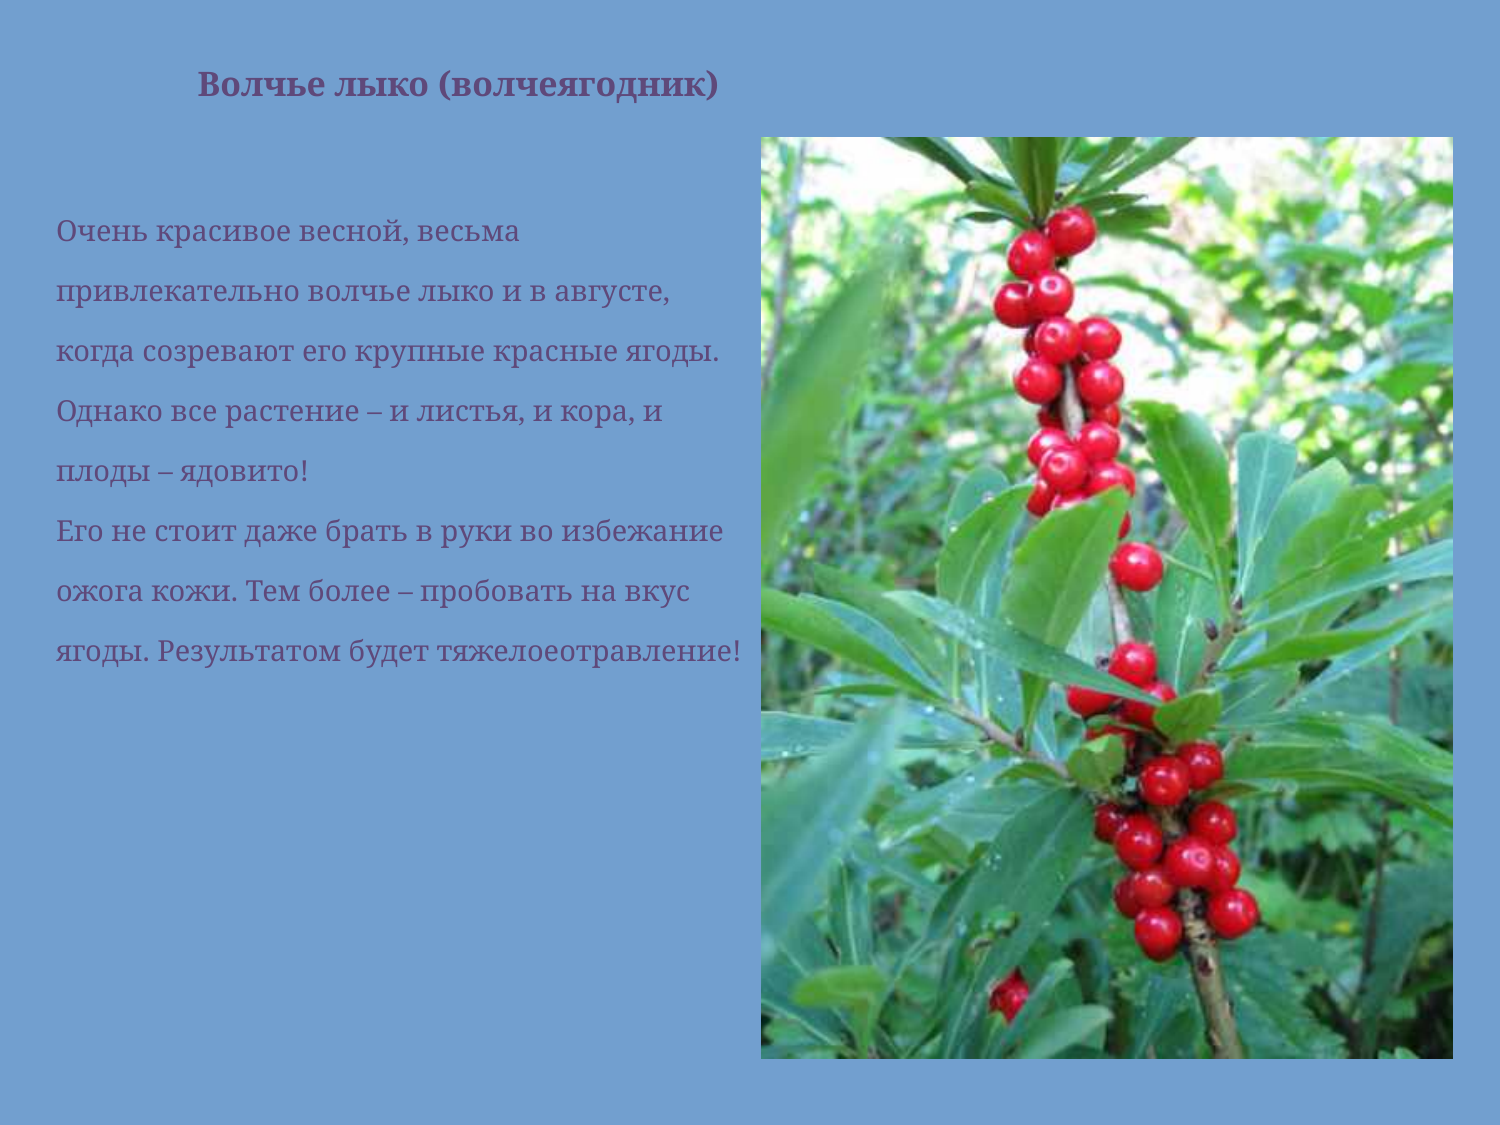

Волчье лыко (волчеягодник)
Очень красивое весной, весьма привлекательно волчье лыко и в августе, когда созревают его крупные красные ягоды. Однако все растение – и листья, и кора, и плоды – ядовито!
Его не стоит даже брать в руки во избежание ожога кожи. Тем более – пробовать на вкус ягоды. Результатом будет тяжелоеотравление!